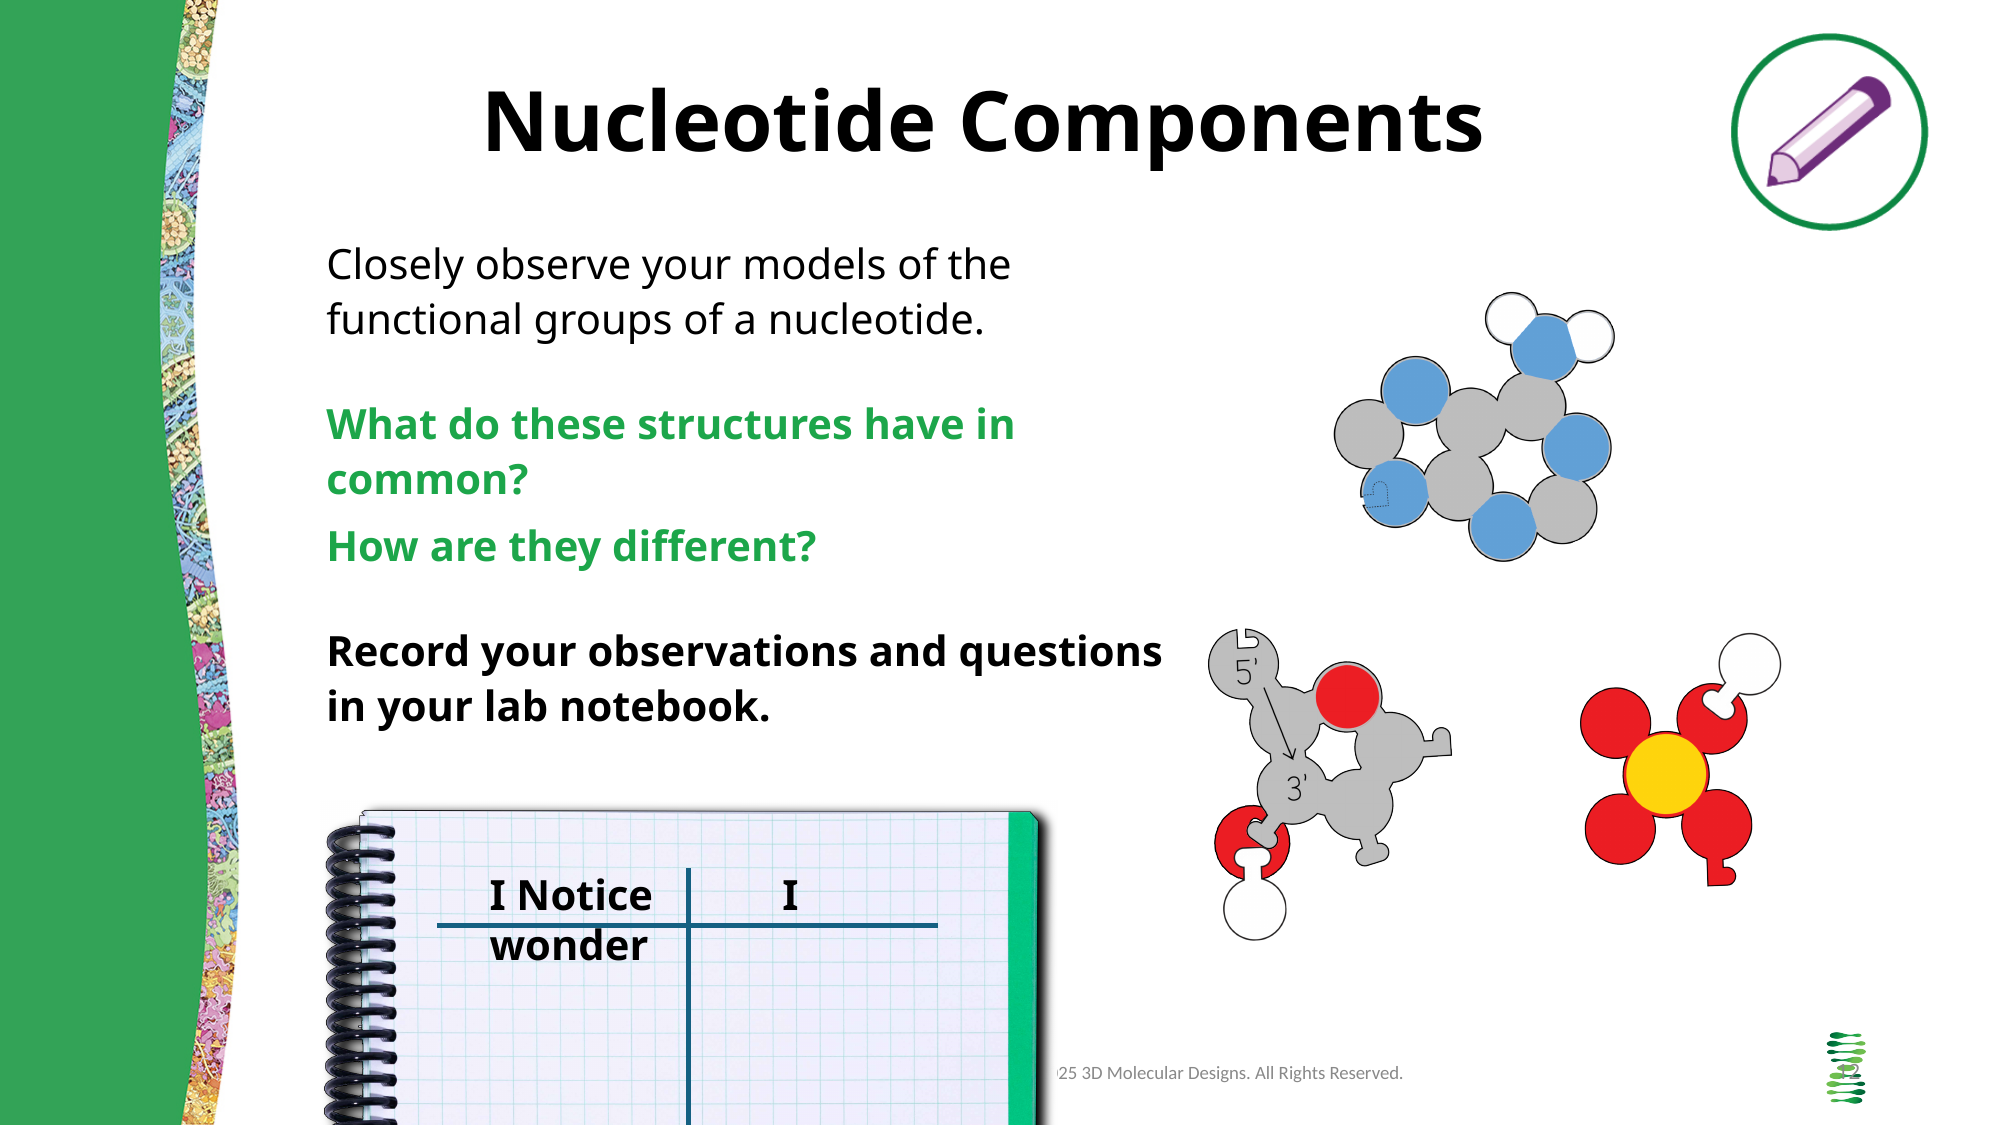

Nucleotide Components
Closely observe your models of the functional groups of a nucleotide.
What do these structures have in common?
How are they different?
Record your observations and questions in your lab notebook.
I Notice I wonder